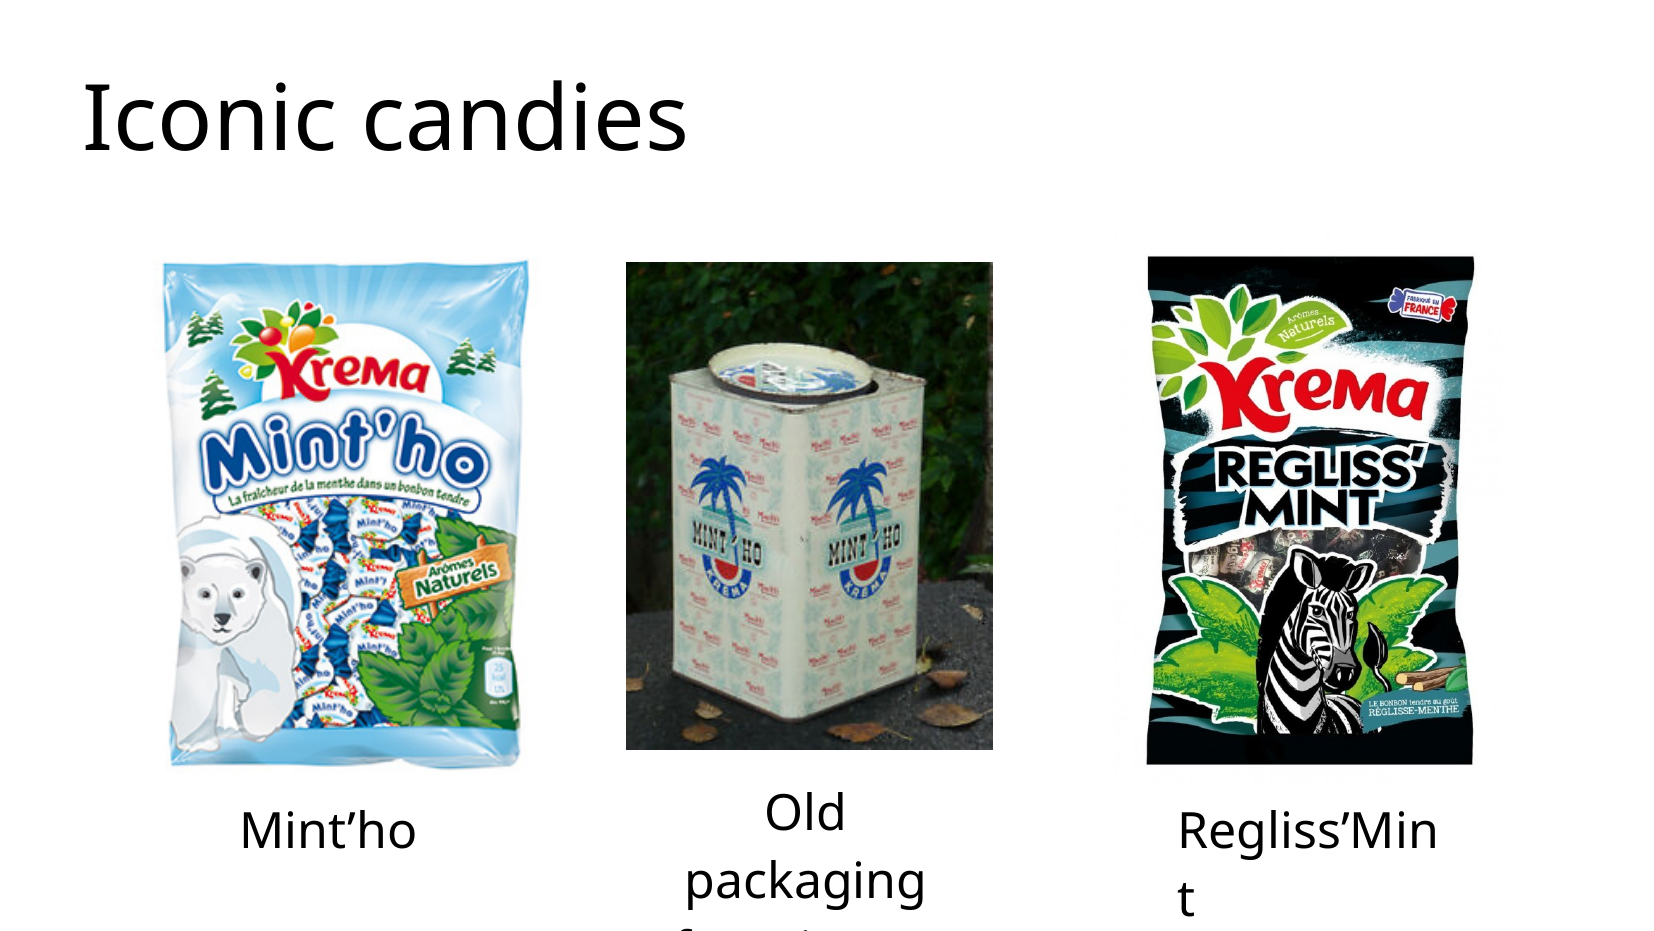

# Iconic candies
Old packaging for Mint’Ho
Mint’ho
Regliss’Mint